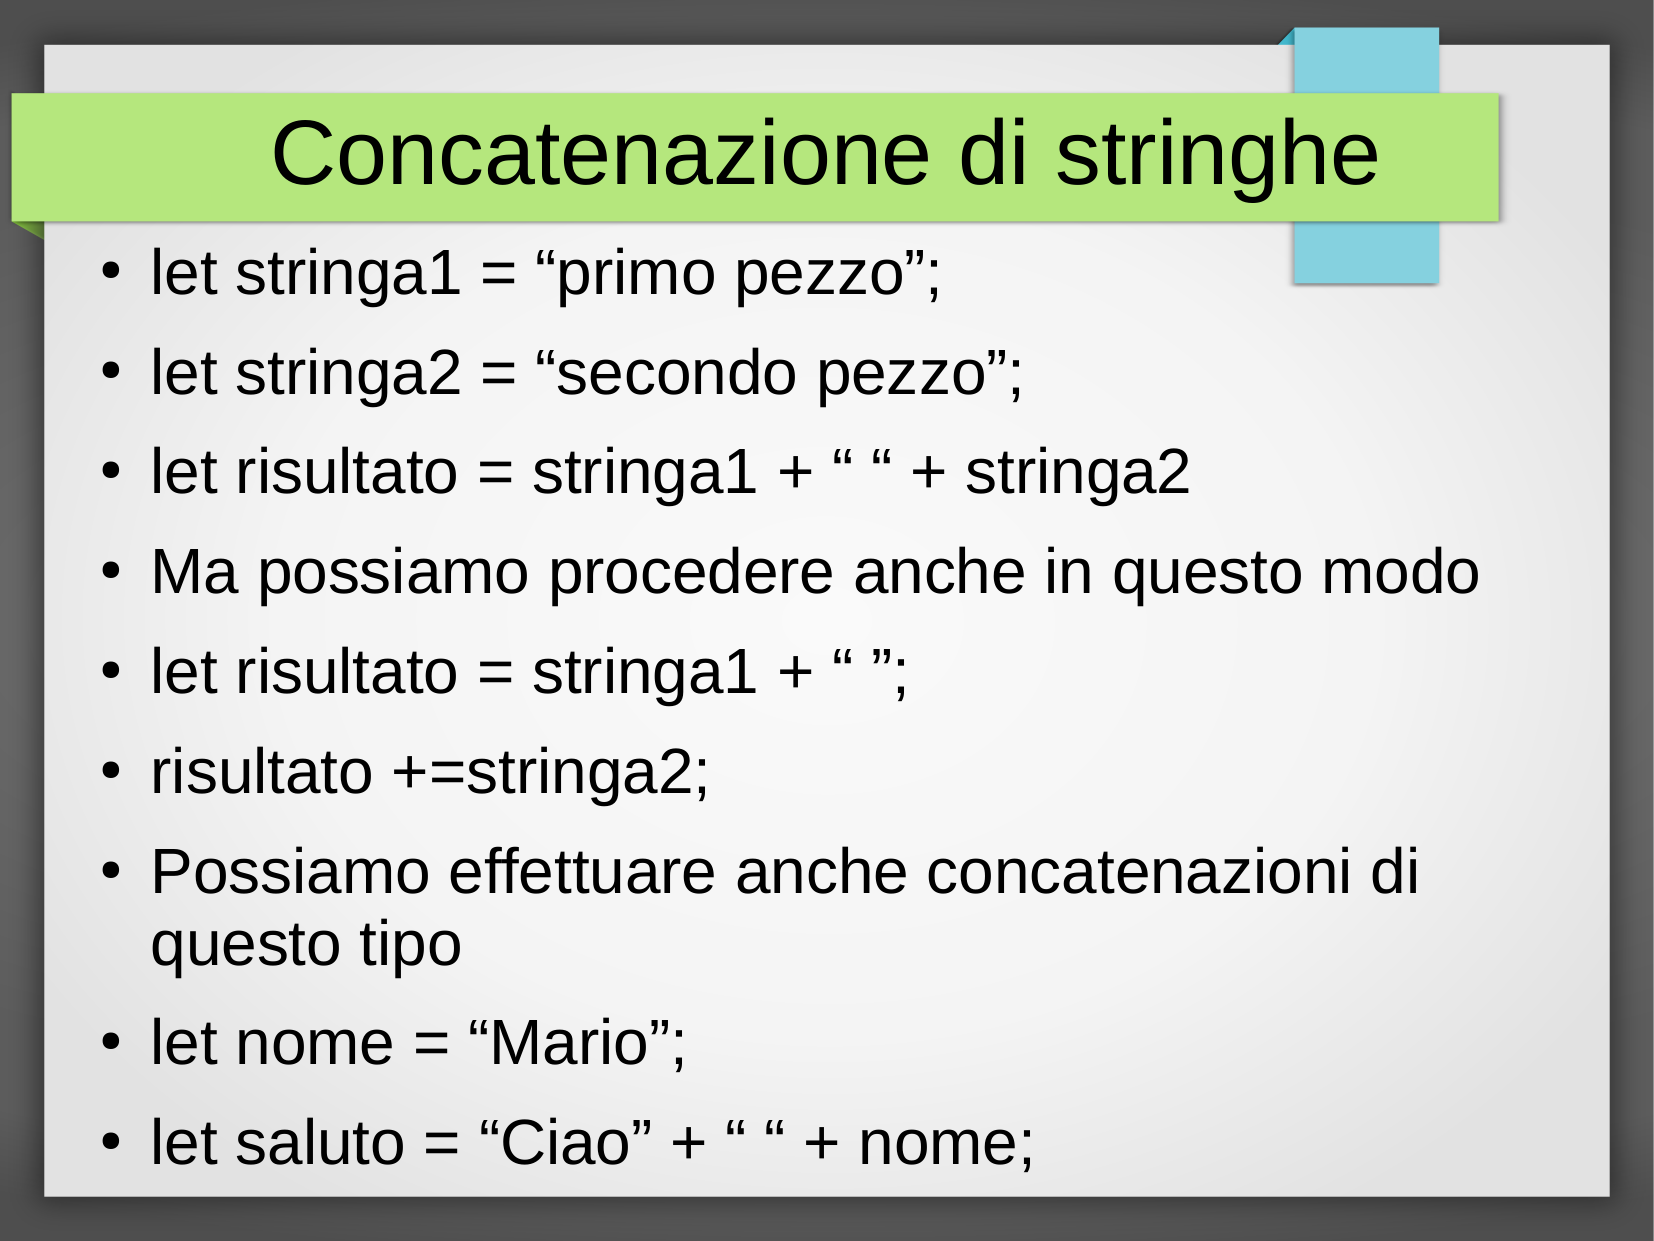

# Concatenazione di stringhe
let stringa1 = “primo pezzo”;
let stringa2 = “secondo pezzo”;
let risultato = stringa1 + “ “ + stringa2
Ma possiamo procedere anche in questo modo
let risultato = stringa1 + “ ”;
risultato +=stringa2;
Possiamo effettuare anche concatenazioni di questo tipo
let nome = “Mario”;
let saluto = “Ciao” + “ “ + nome;